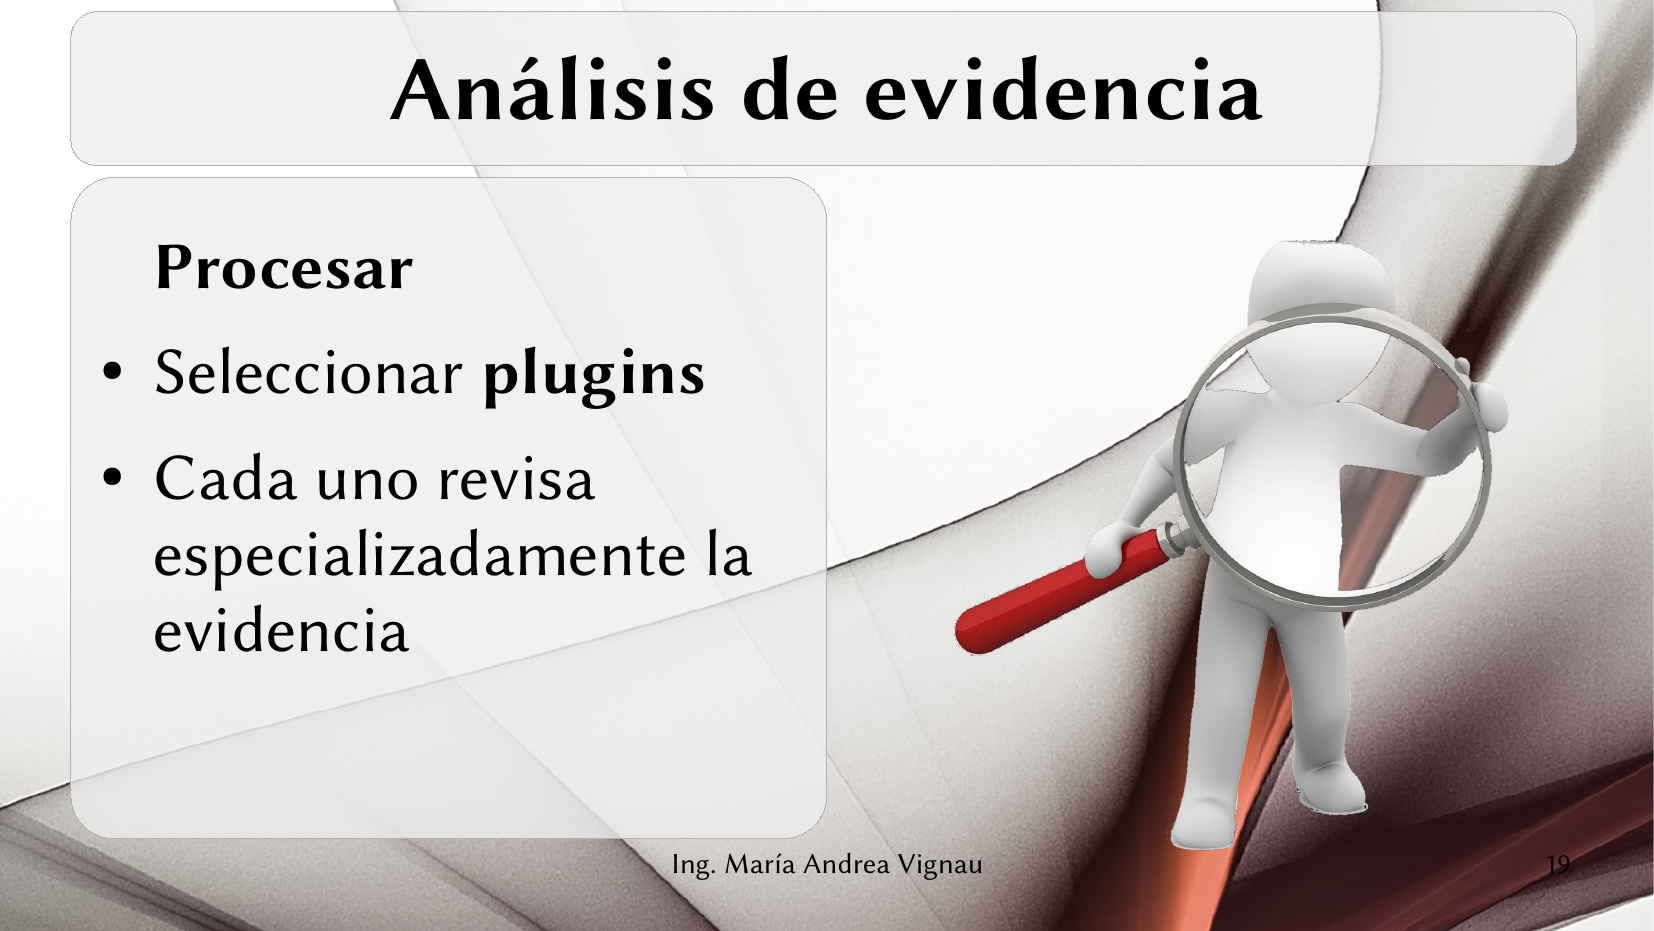

# Análisis de evidencia
Procesar
Seleccionar plugins
Cada uno revisa especializadamente la evidencia
Ing. María Andrea Vignau
19